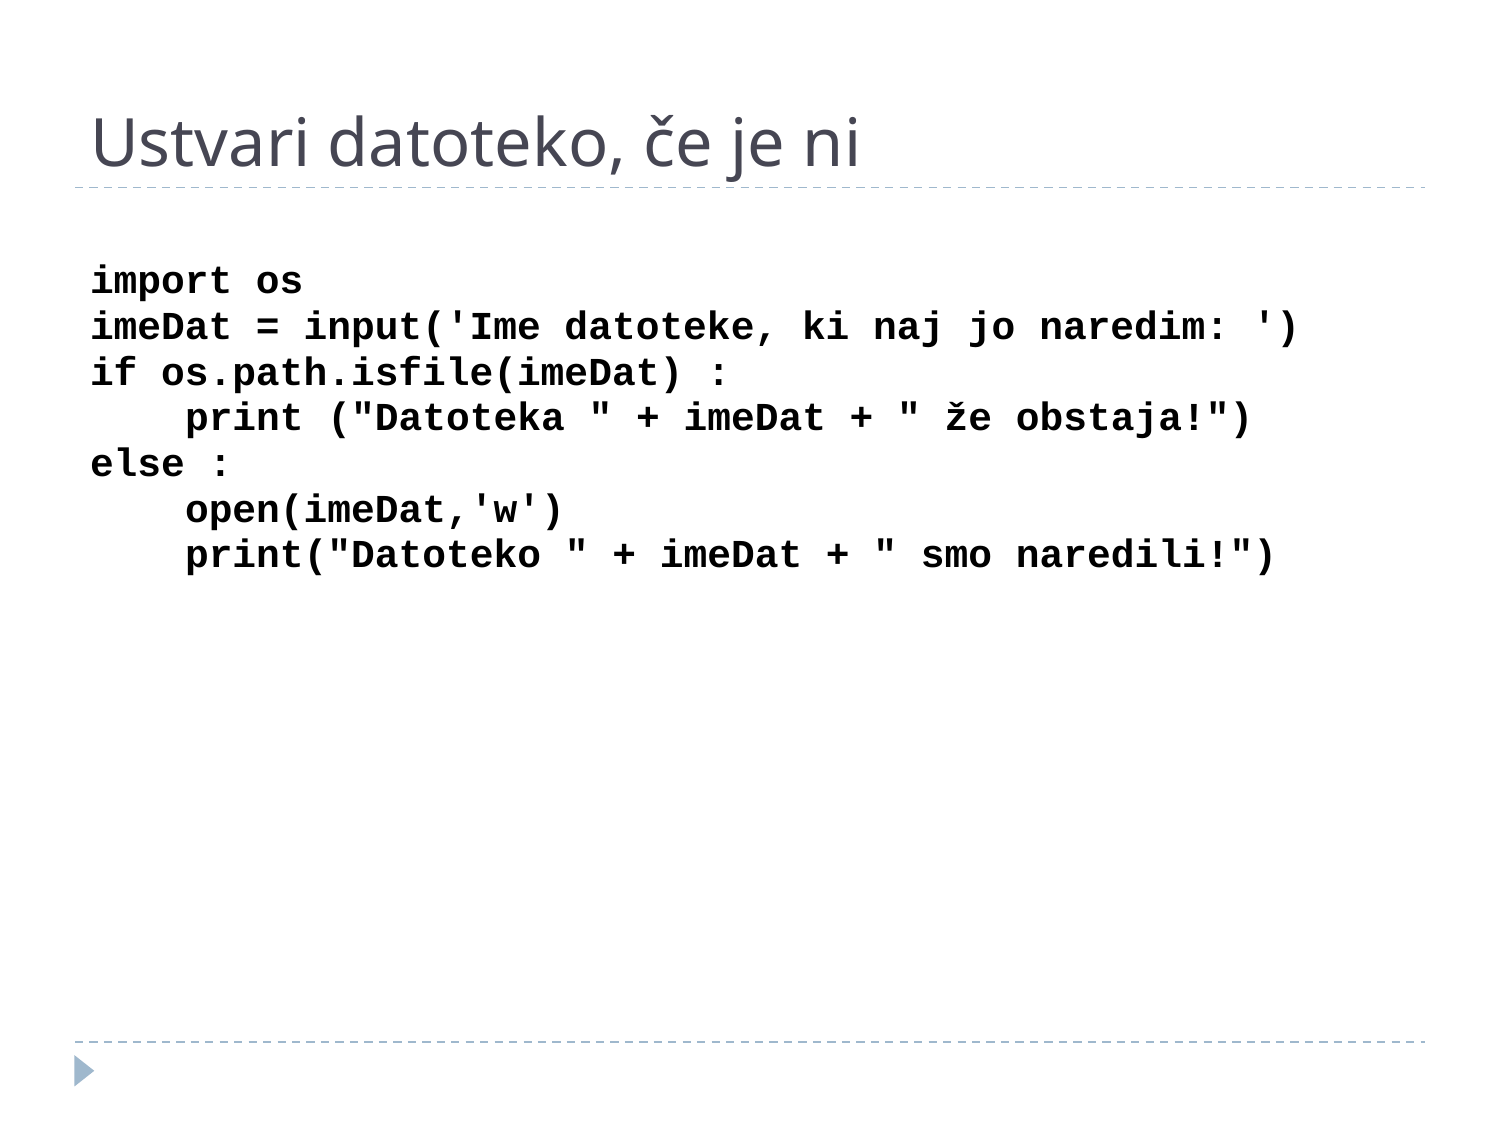

# Ustvari datoteko, če je ni
import os
imeDat = input('Ime datoteke, ki naj jo naredim: ')
if os.path.isfile(imeDat) :
 print ("Datoteka " + imeDat + " že obstaja!")
else :
 open(imeDat,'w')
 print("Datoteko " + imeDat + " smo naredili!")